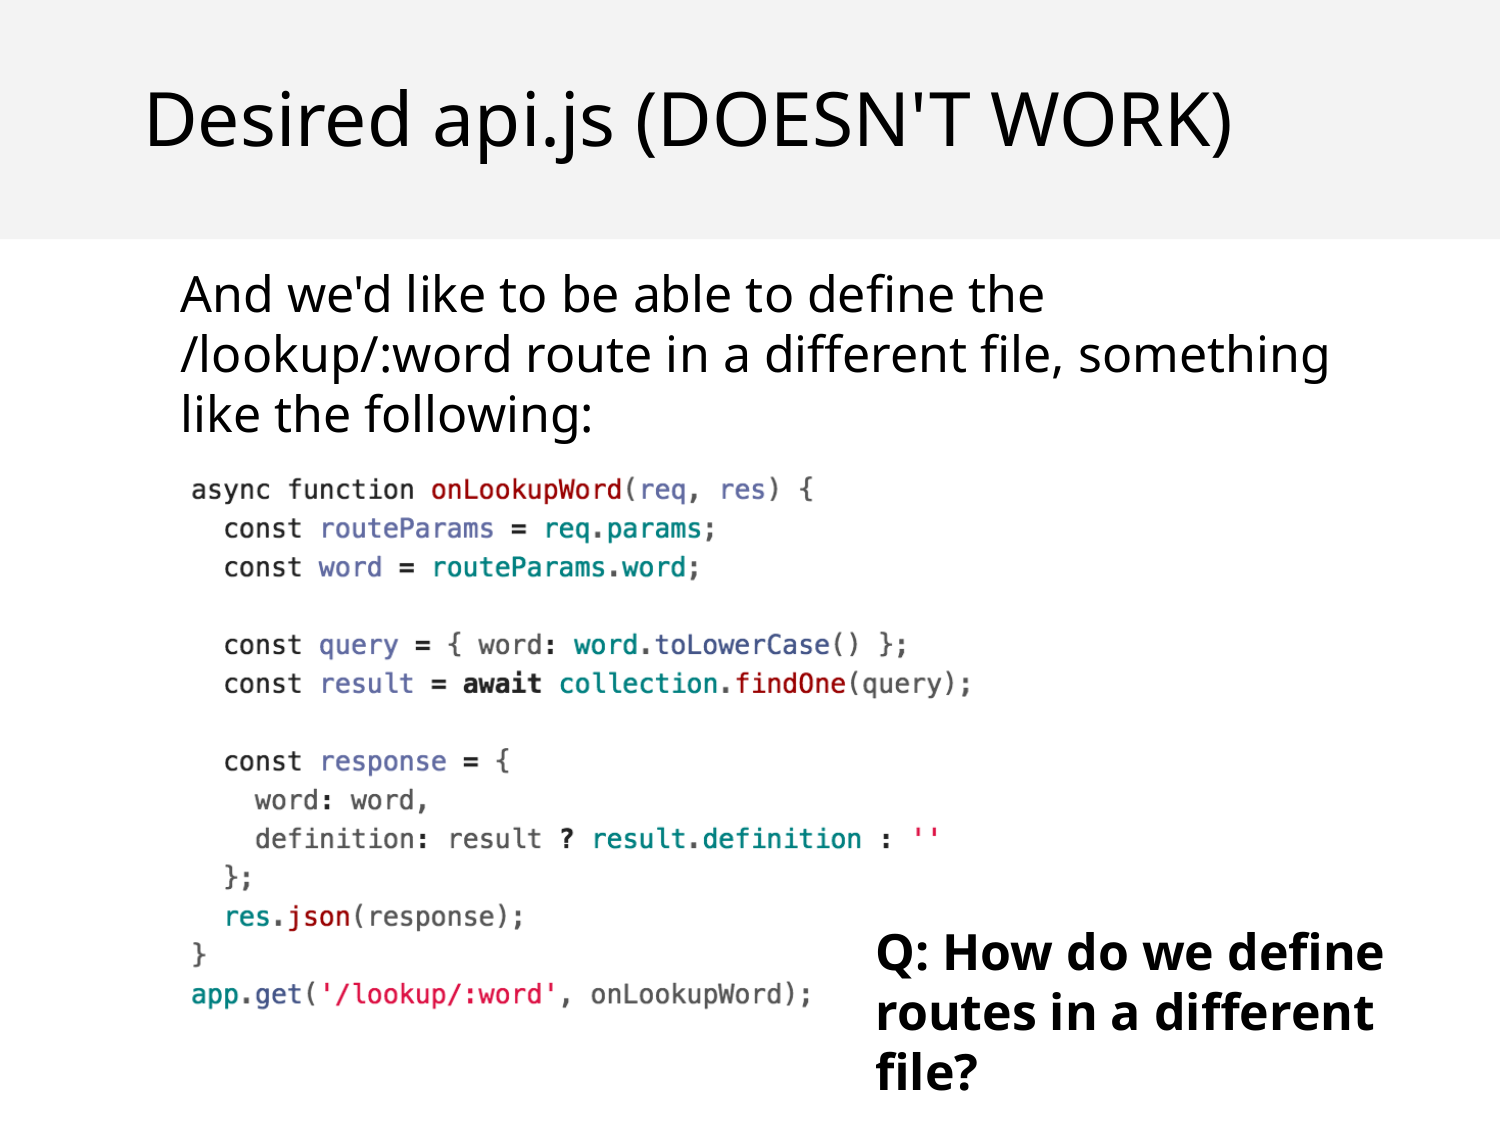

# Desired api.js (DOESN'T WORK)
And we'd like to be able to define the /lookup/:word route in a different file, something like the following:
Q: How do we define routes in a different file?